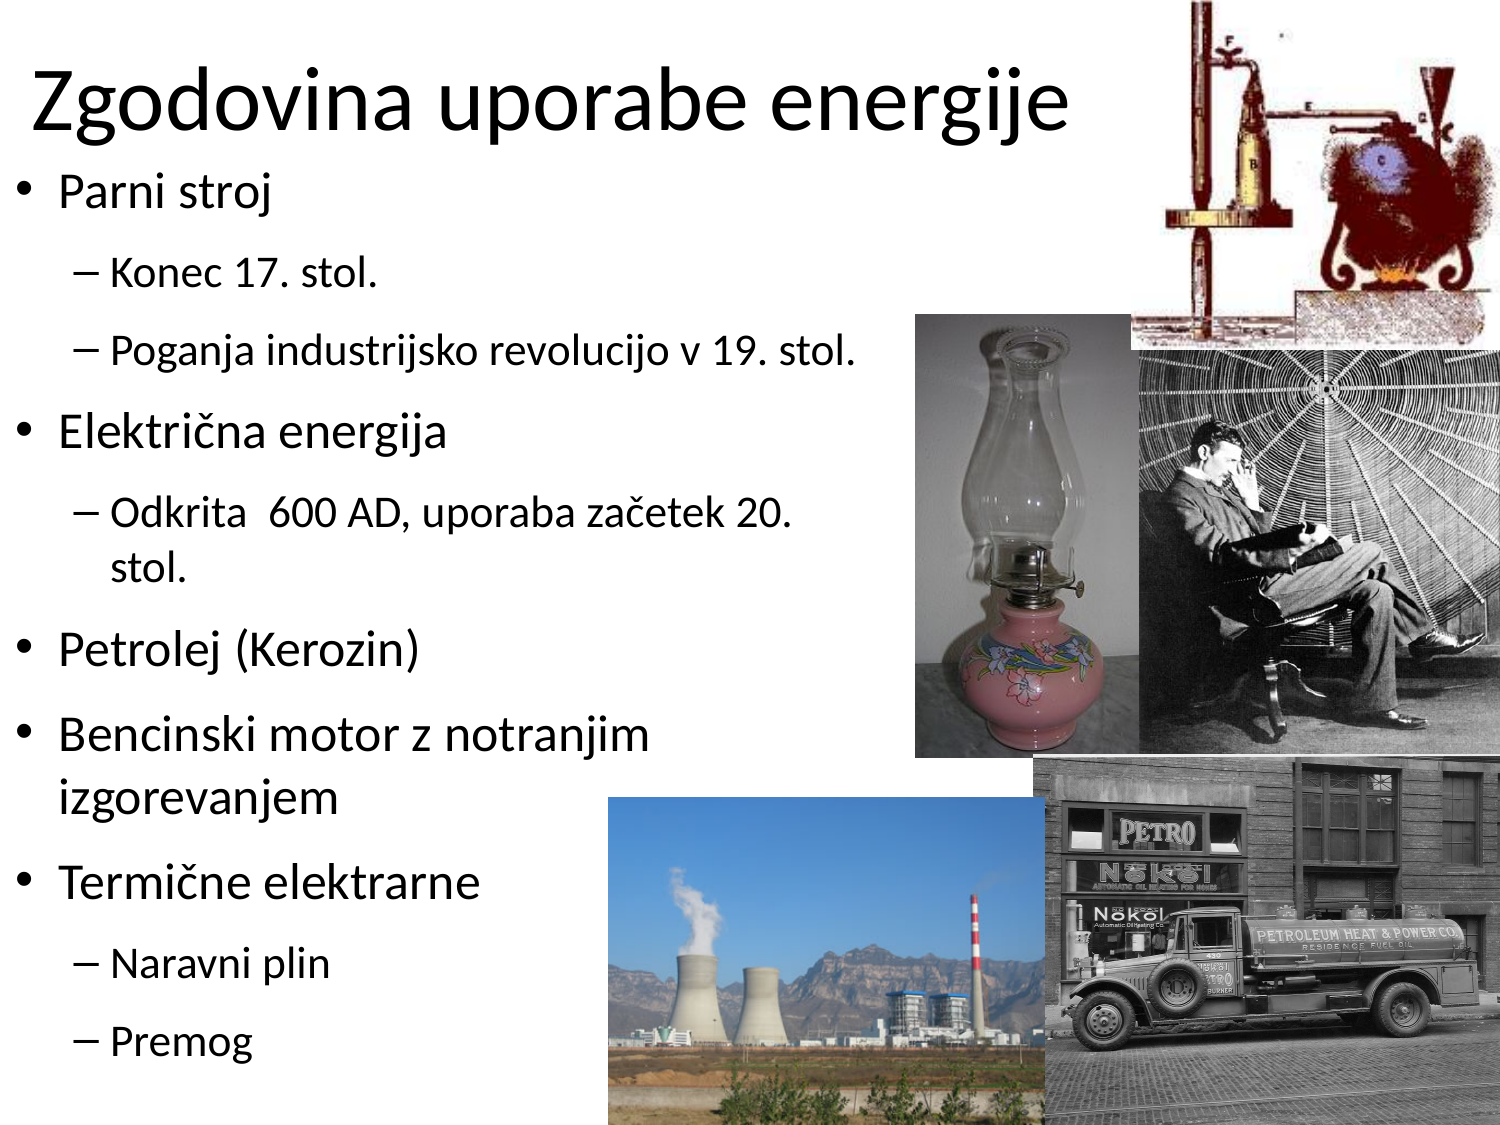

# Zgodovina uporabe energije
Parni stroj
Konec 17. stol.
Poganja industrijsko revolucijo v 19. stol.
Električna energija
Odkrita 600 AD, uporaba začetek 20. stol.
Petrolej (Kerozin)
Bencinski motor z notranjim izgorevanjem
Termične elektrarne
Naravni plin
Premog